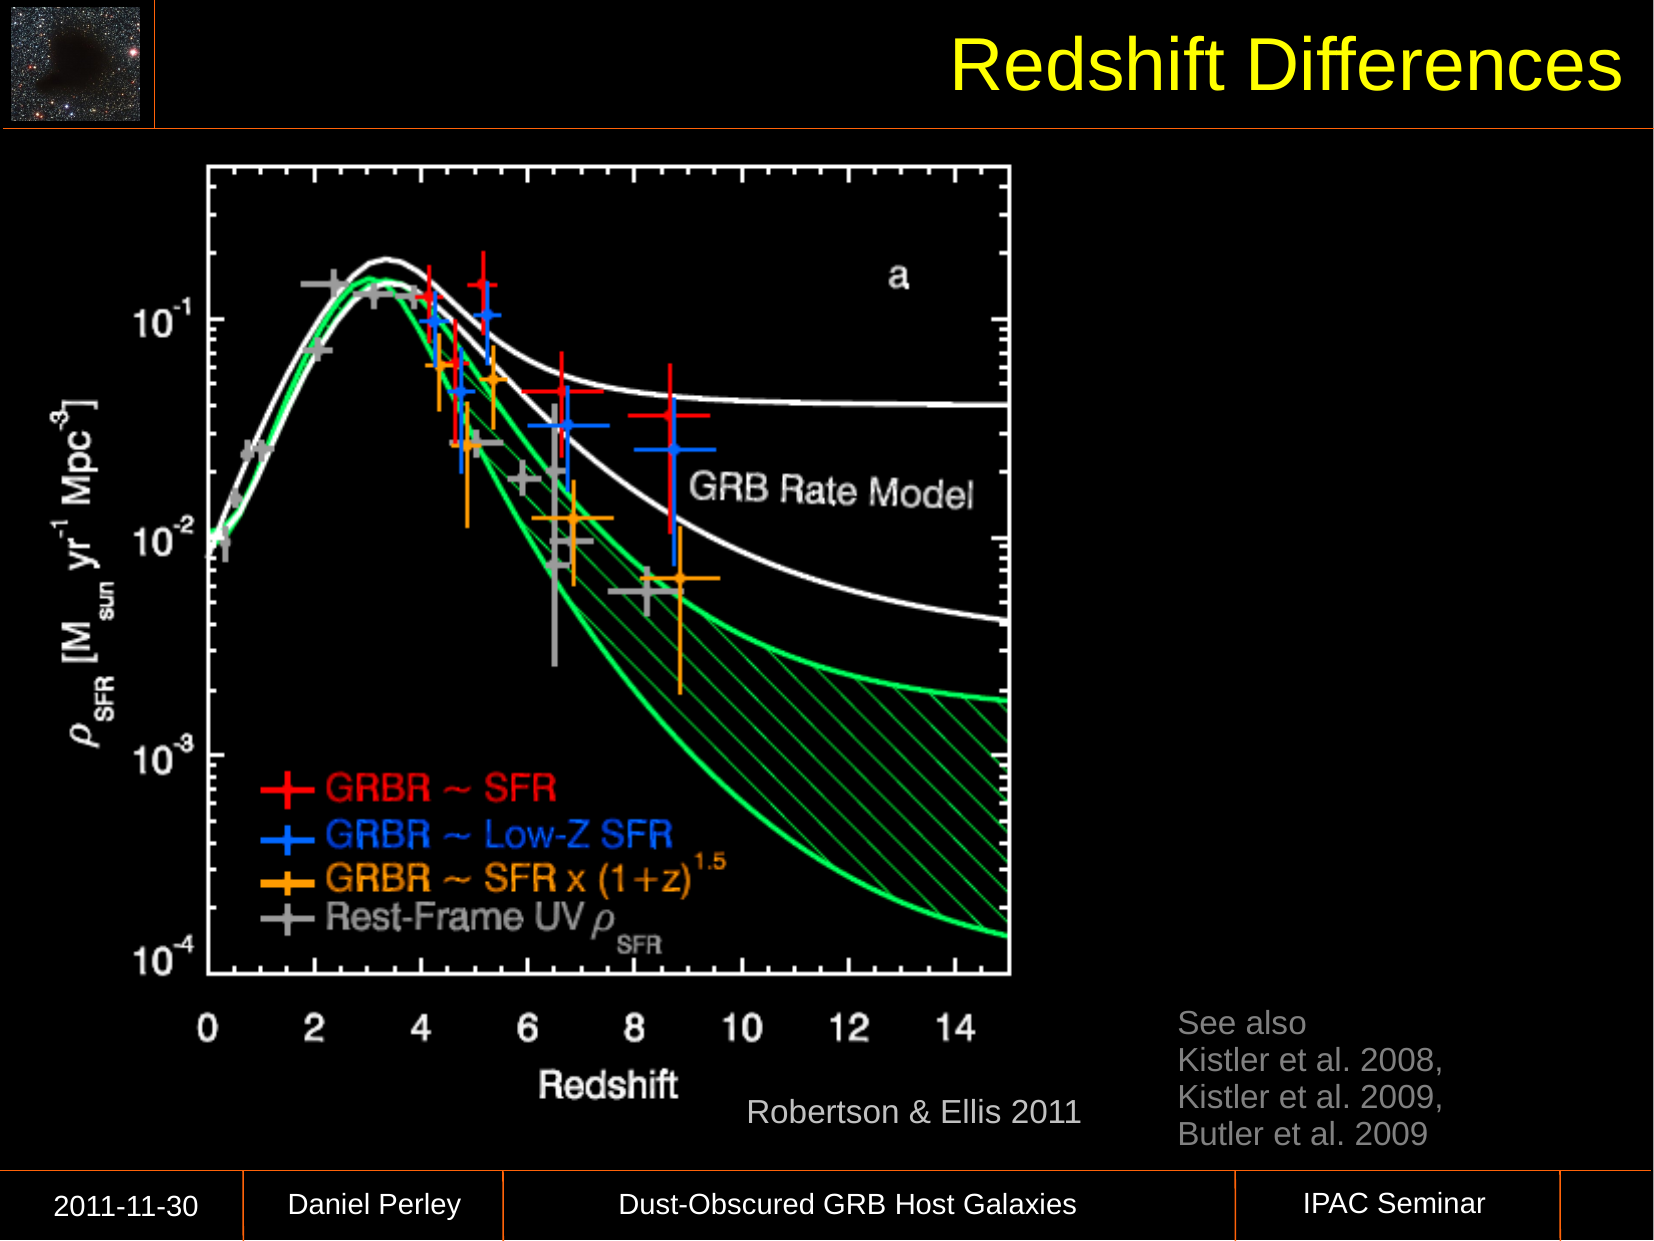

# Redshift Differences
See also
Kistler et al. 2008, Kistler et al. 2009, Butler et al. 2009
Robertson & Ellis 2011
2011-11-30